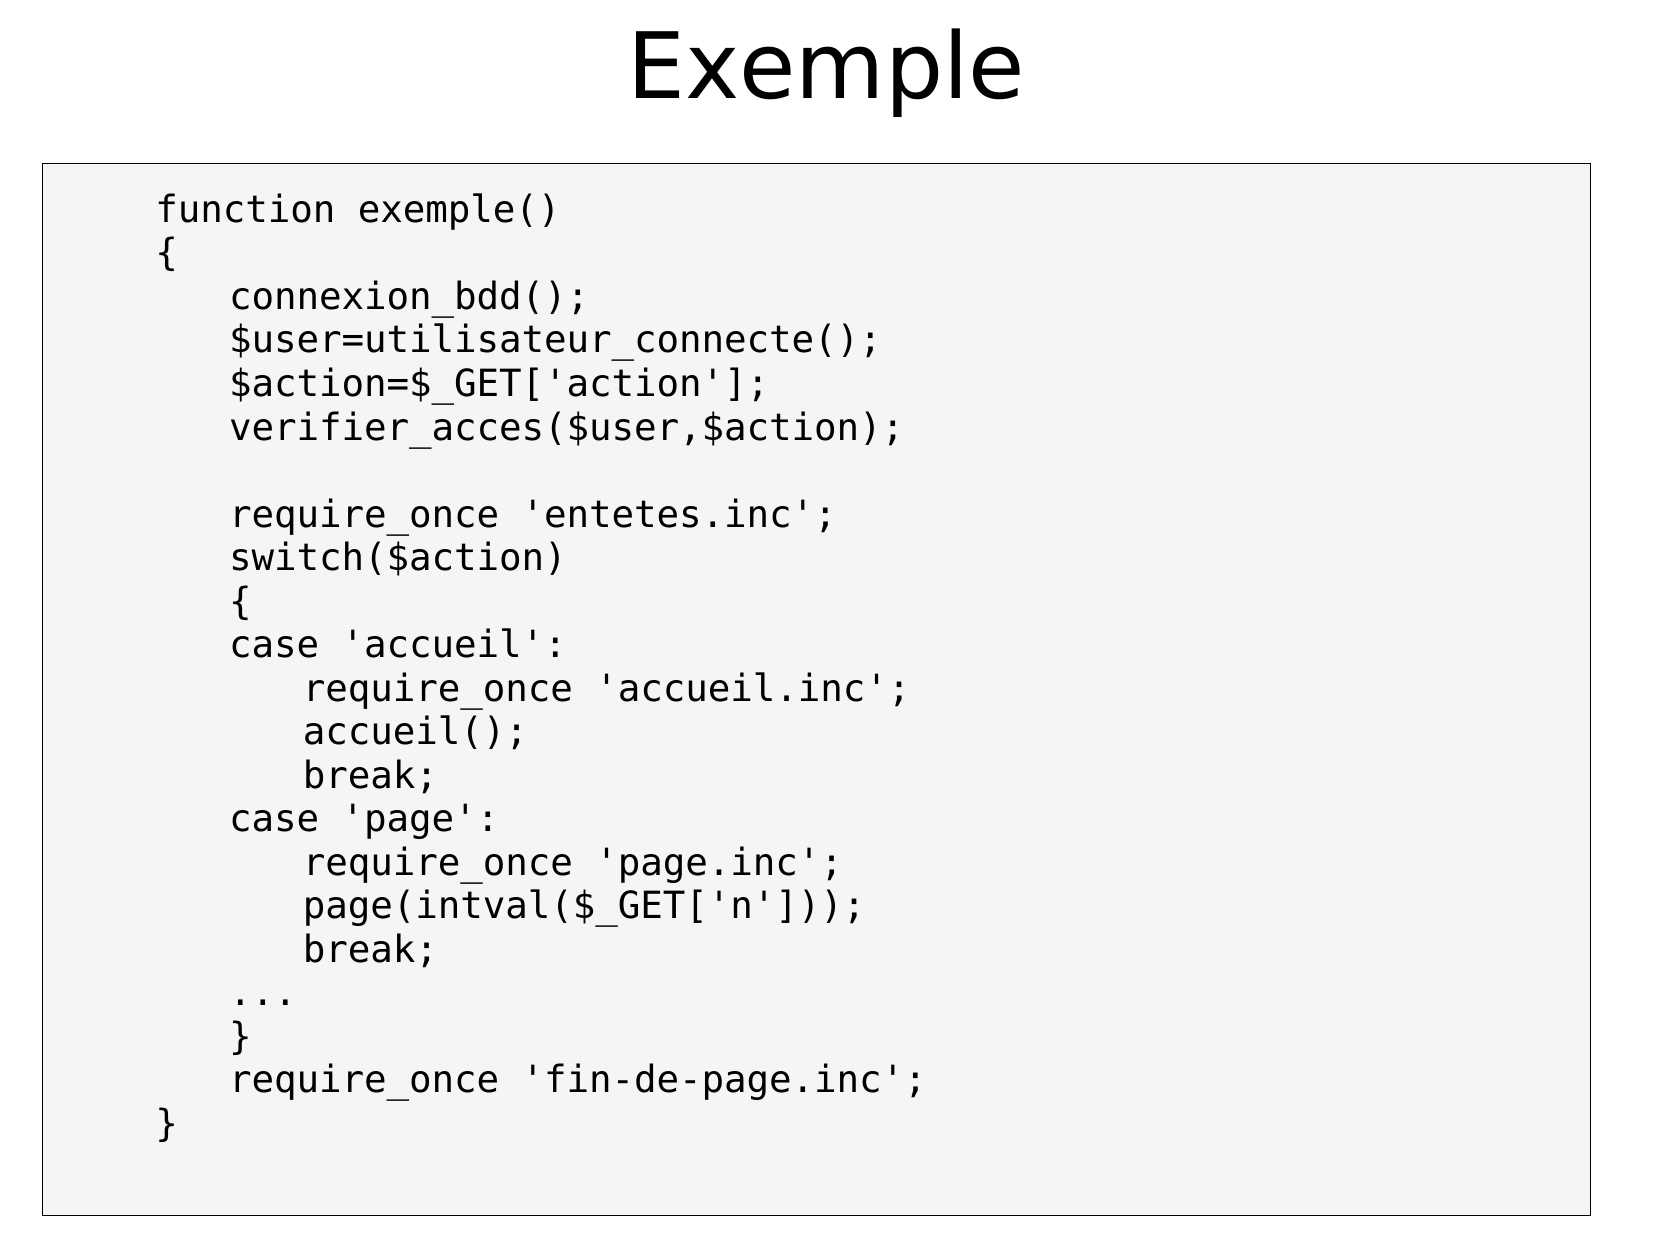

# Exemple
function exemple()
{
	connexion_bdd();
	$user=utilisateur_connecte();
	$action=$_GET['action'];
	verifier_acces($user,$action);
	require_once 'entetes.inc';
	switch($action)
	{
	case 'accueil':
		require_once 'accueil.inc';
		accueil();
		break;
	case 'page':
		require_once 'page.inc';
		page(intval($_GET['n']));
		break;
	...
	}
	require_once 'fin-de-page.inc';
}